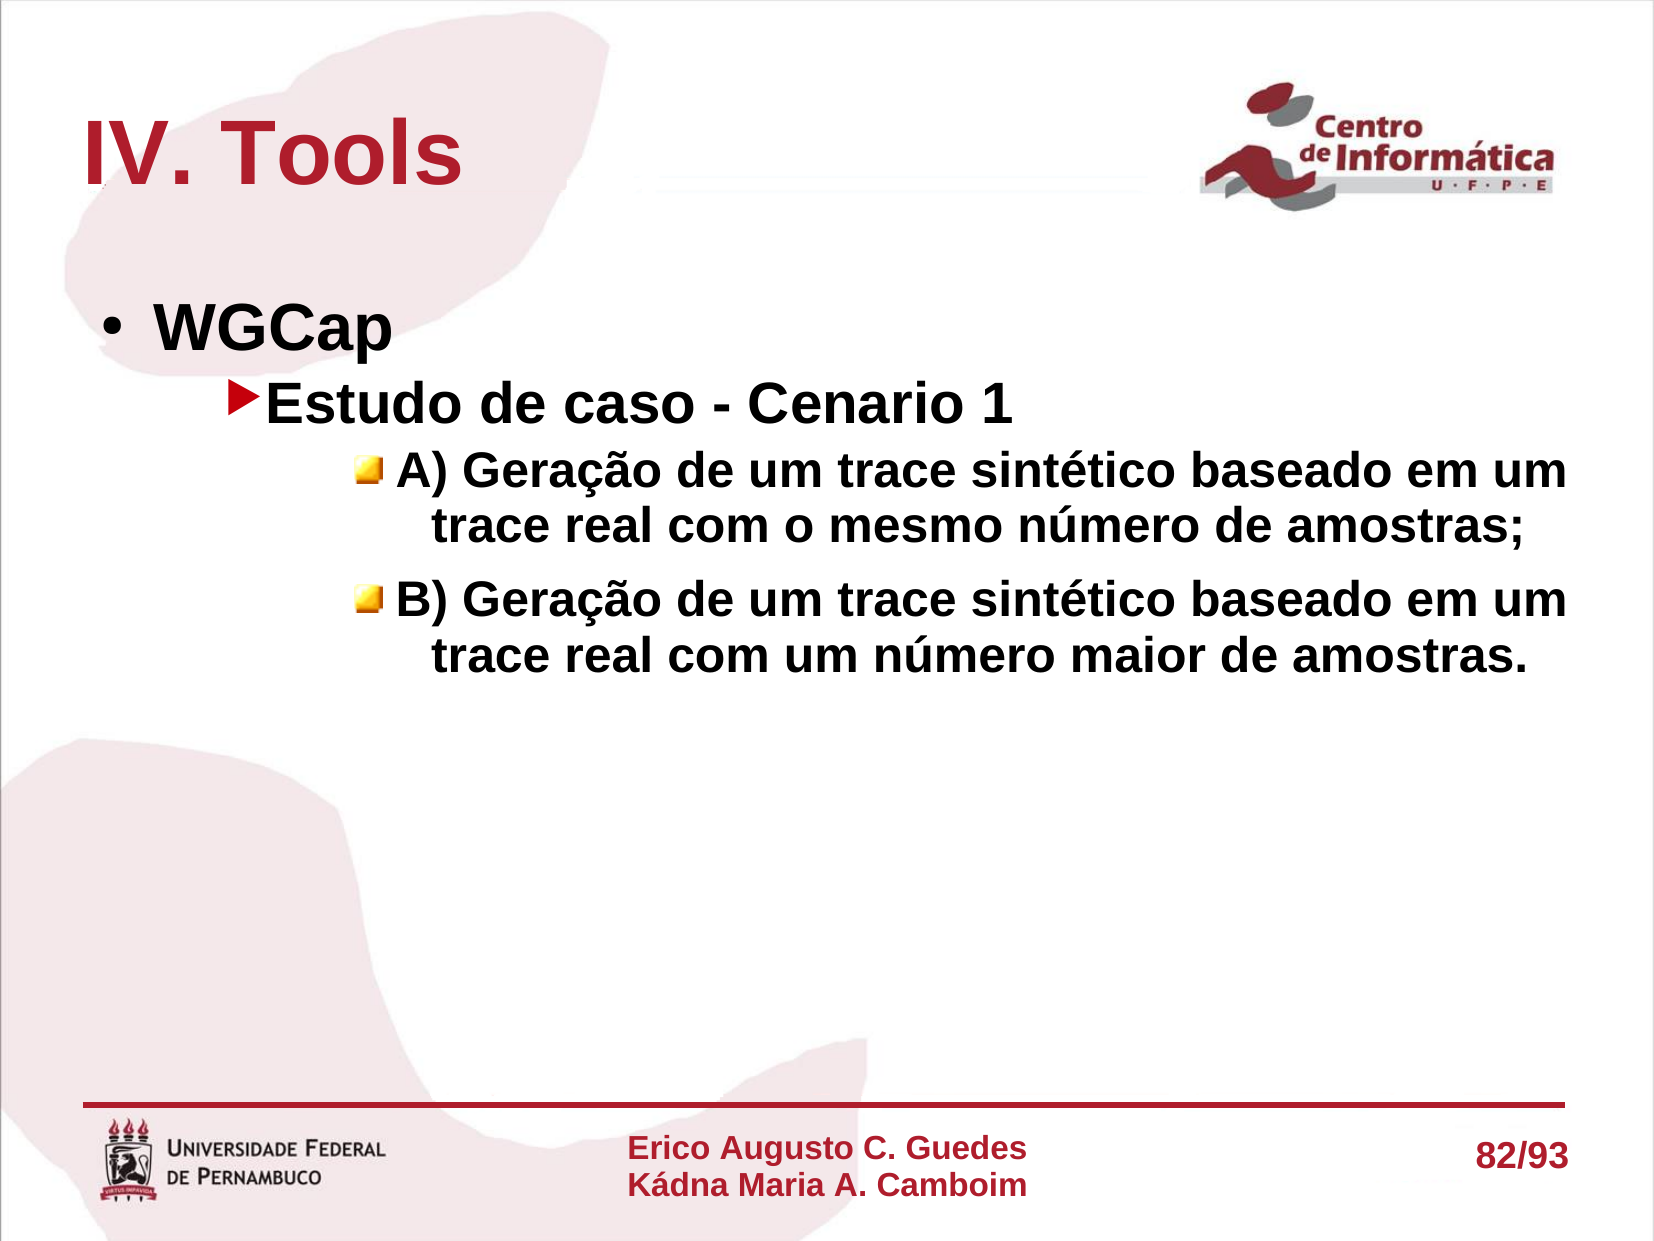

# IV. Tools
WGCap
Estudo de caso - Cenario 1
A) Geração de um trace sintético baseado em um trace real com o mesmo número de amostras;
B) Geração de um trace sintético baseado em um trace real com um número maior de amostras.